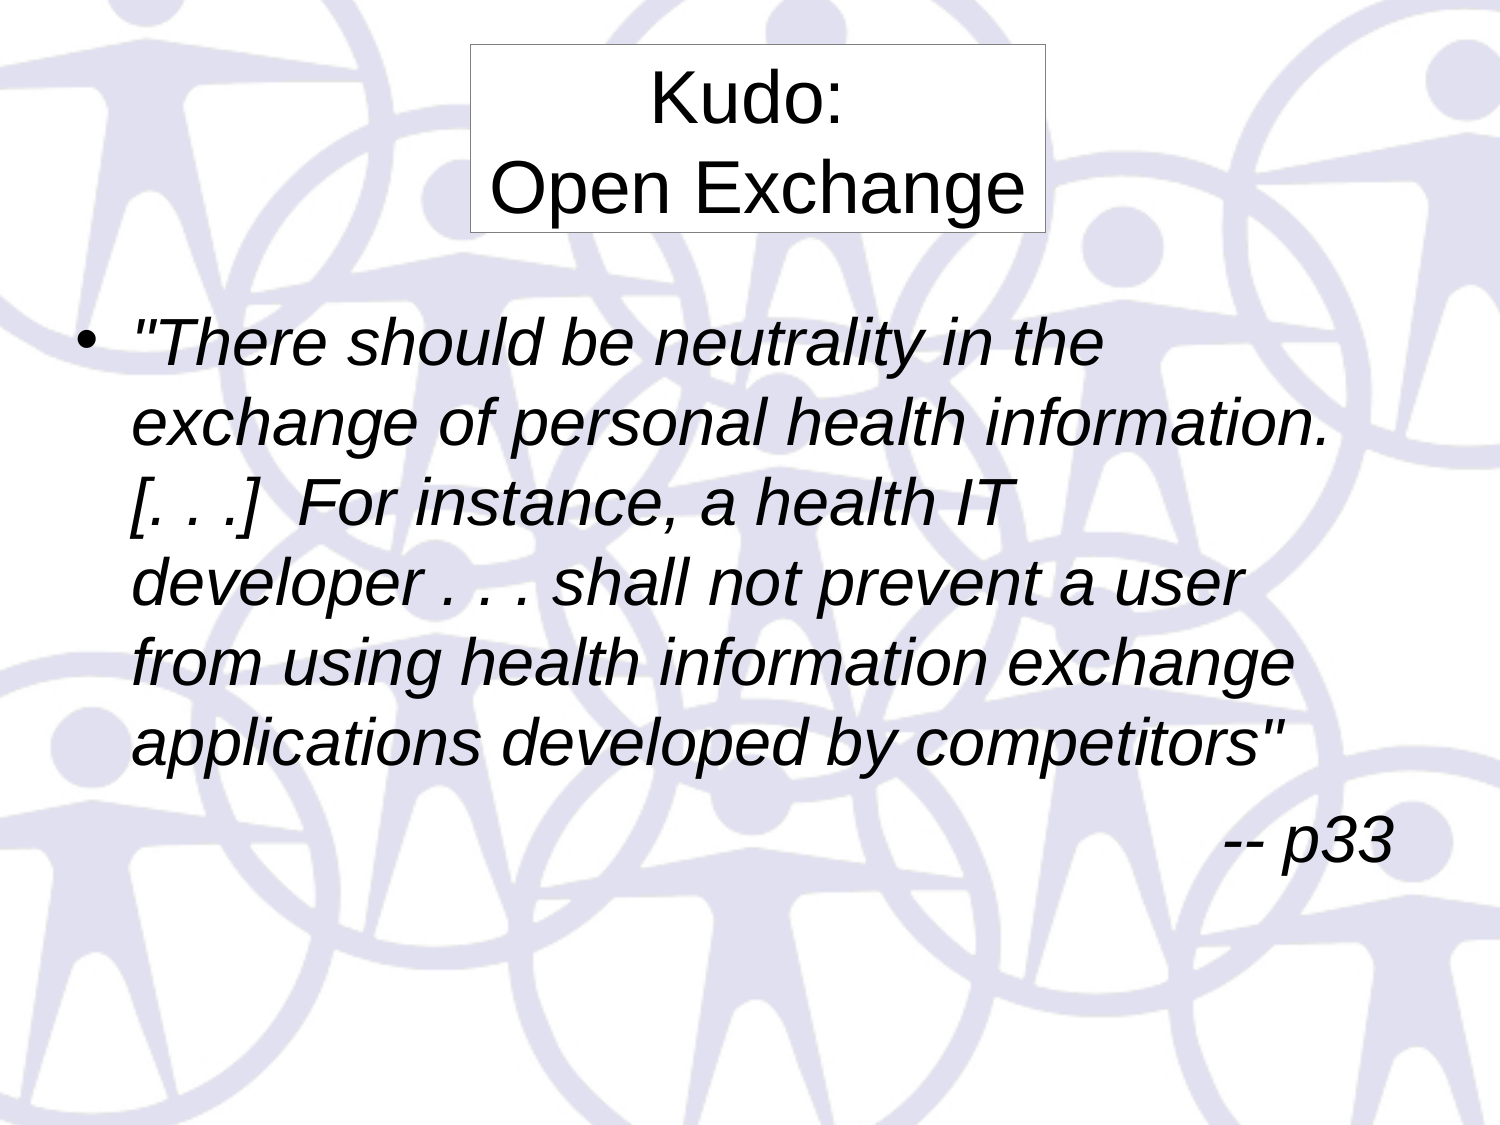

# Kudo: Open Exchange
"There should be neutrality in the exchange of personal health information. [. . .] For instance, a health IT developer . . . shall not prevent a user from using health information exchange applications developed by competitors"
 -- p33
65